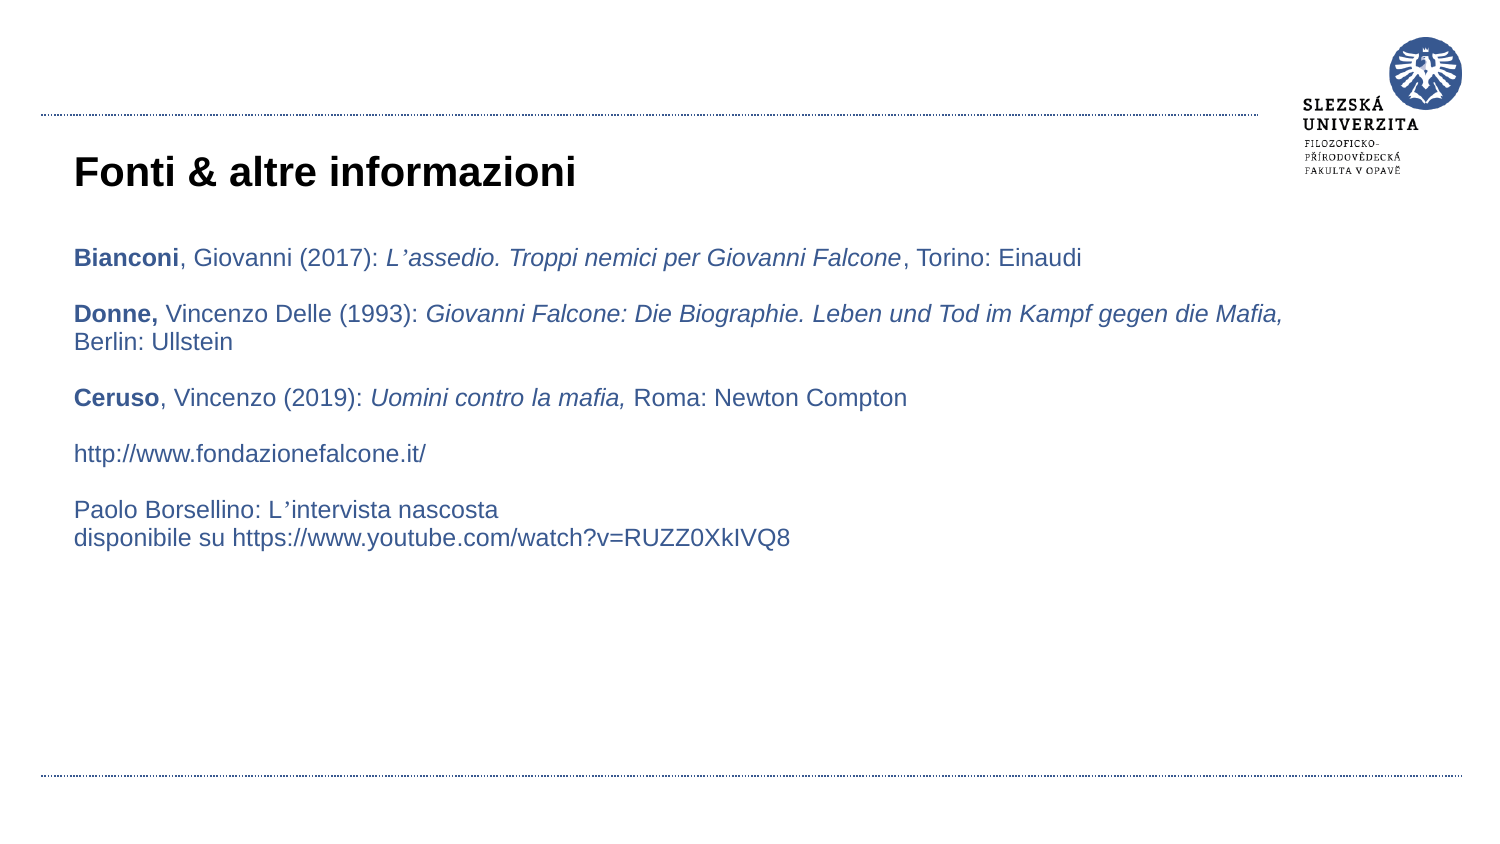

#
Fonti & altre informazioni
Bianconi, Giovanni (2017): Lʼassedio. Troppi nemici per Giovanni Falcone, Torino: Einaudi
Donne, Vincenzo Delle (1993): Giovanni Falcone: Die Biographie. Leben und Tod im Kampf gegen die Mafia, Berlin: Ullstein
Ceruso, Vincenzo (2019): Uomini contro la mafia, Roma: Newton Compton
http://www.fondazionefalcone.it/
Paolo Borsellino: Lʼintervista nascosta
disponibile su https://www.youtube.com/watch?v=RUZZ0XkIVQ8